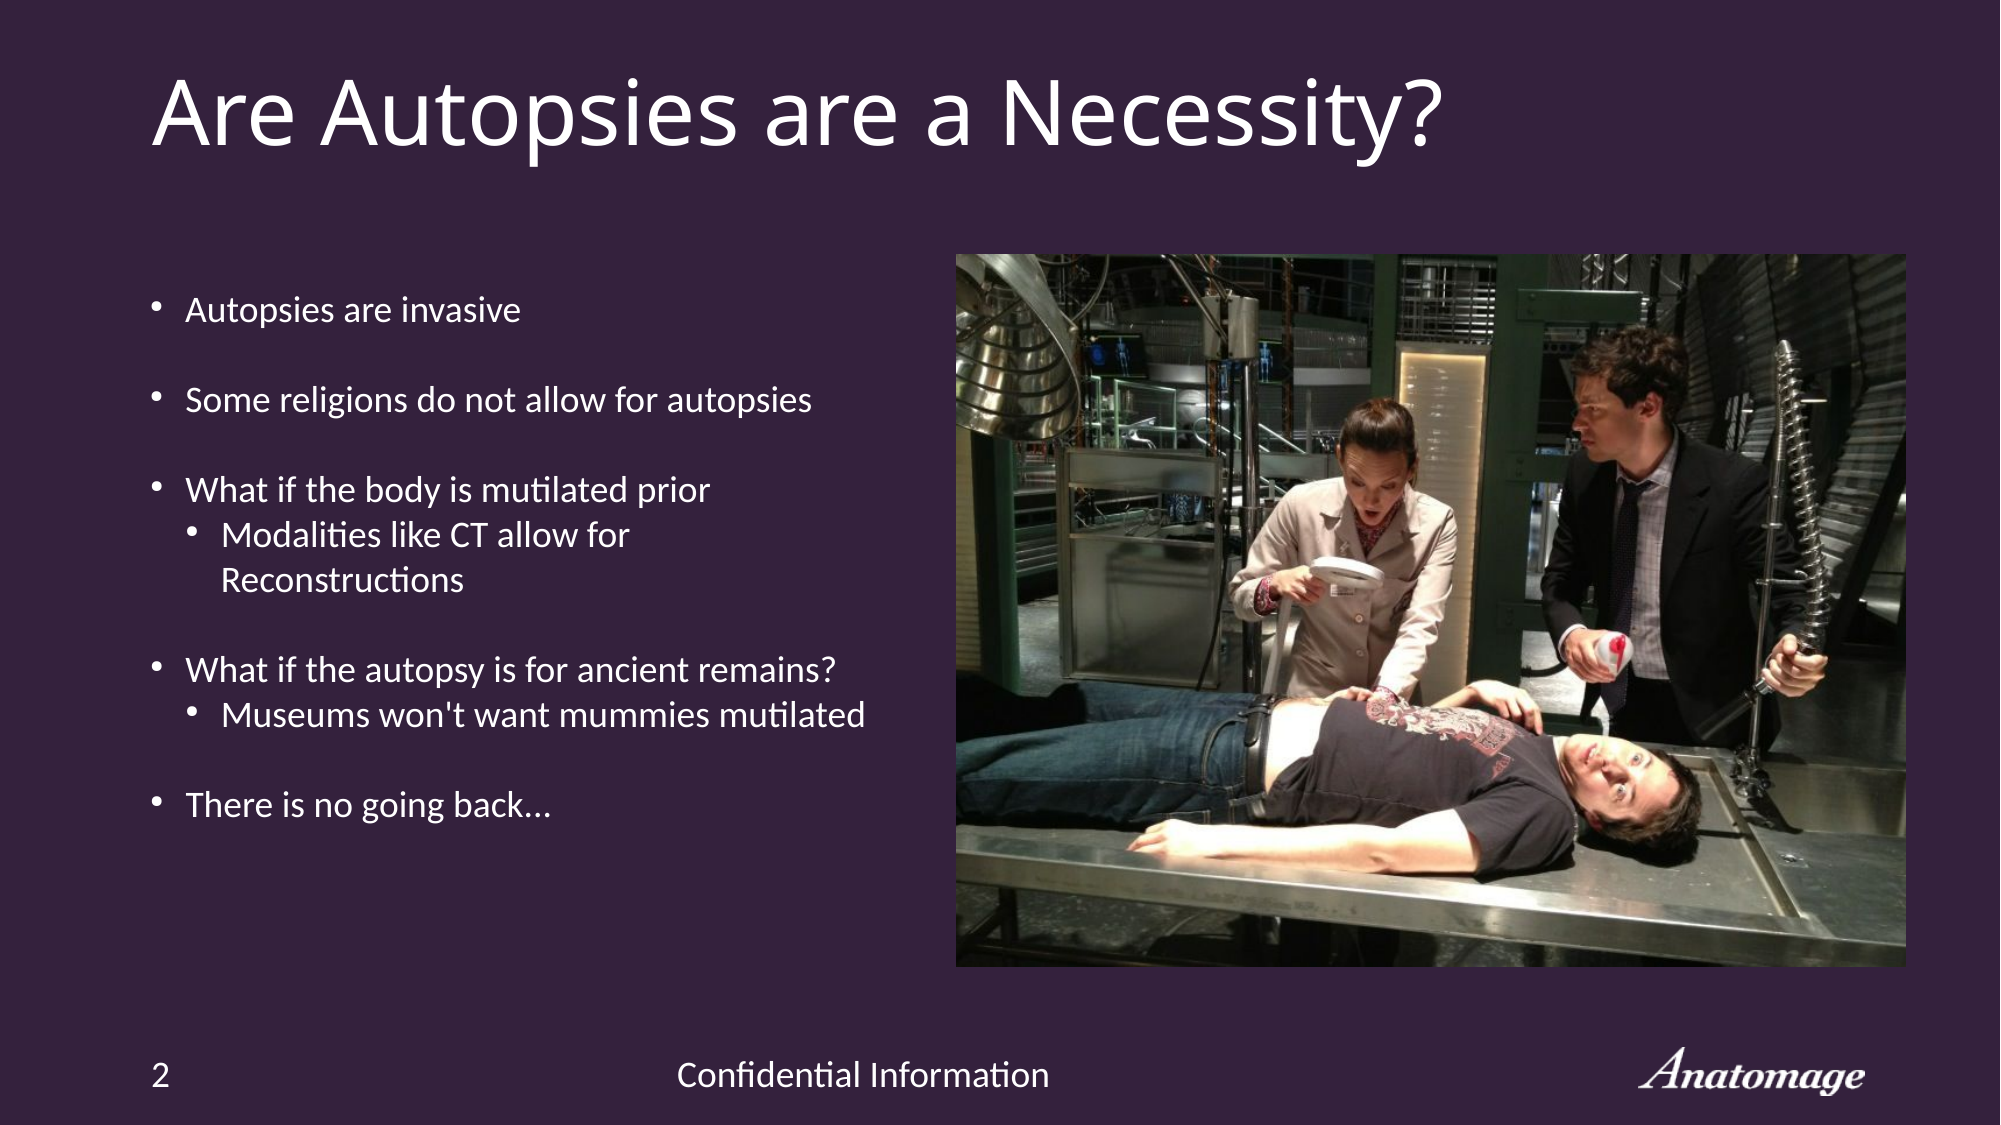

# Are Autopsies are a Necessity?
Autopsies are invasive
Some religions do not allow for autopsies
What if the body is mutilated prior
Modalities like CT allow for Reconstructions
What if the autopsy is for ancient remains?
Museums won't want mummies mutilated
There is no going back...
Confidential Information